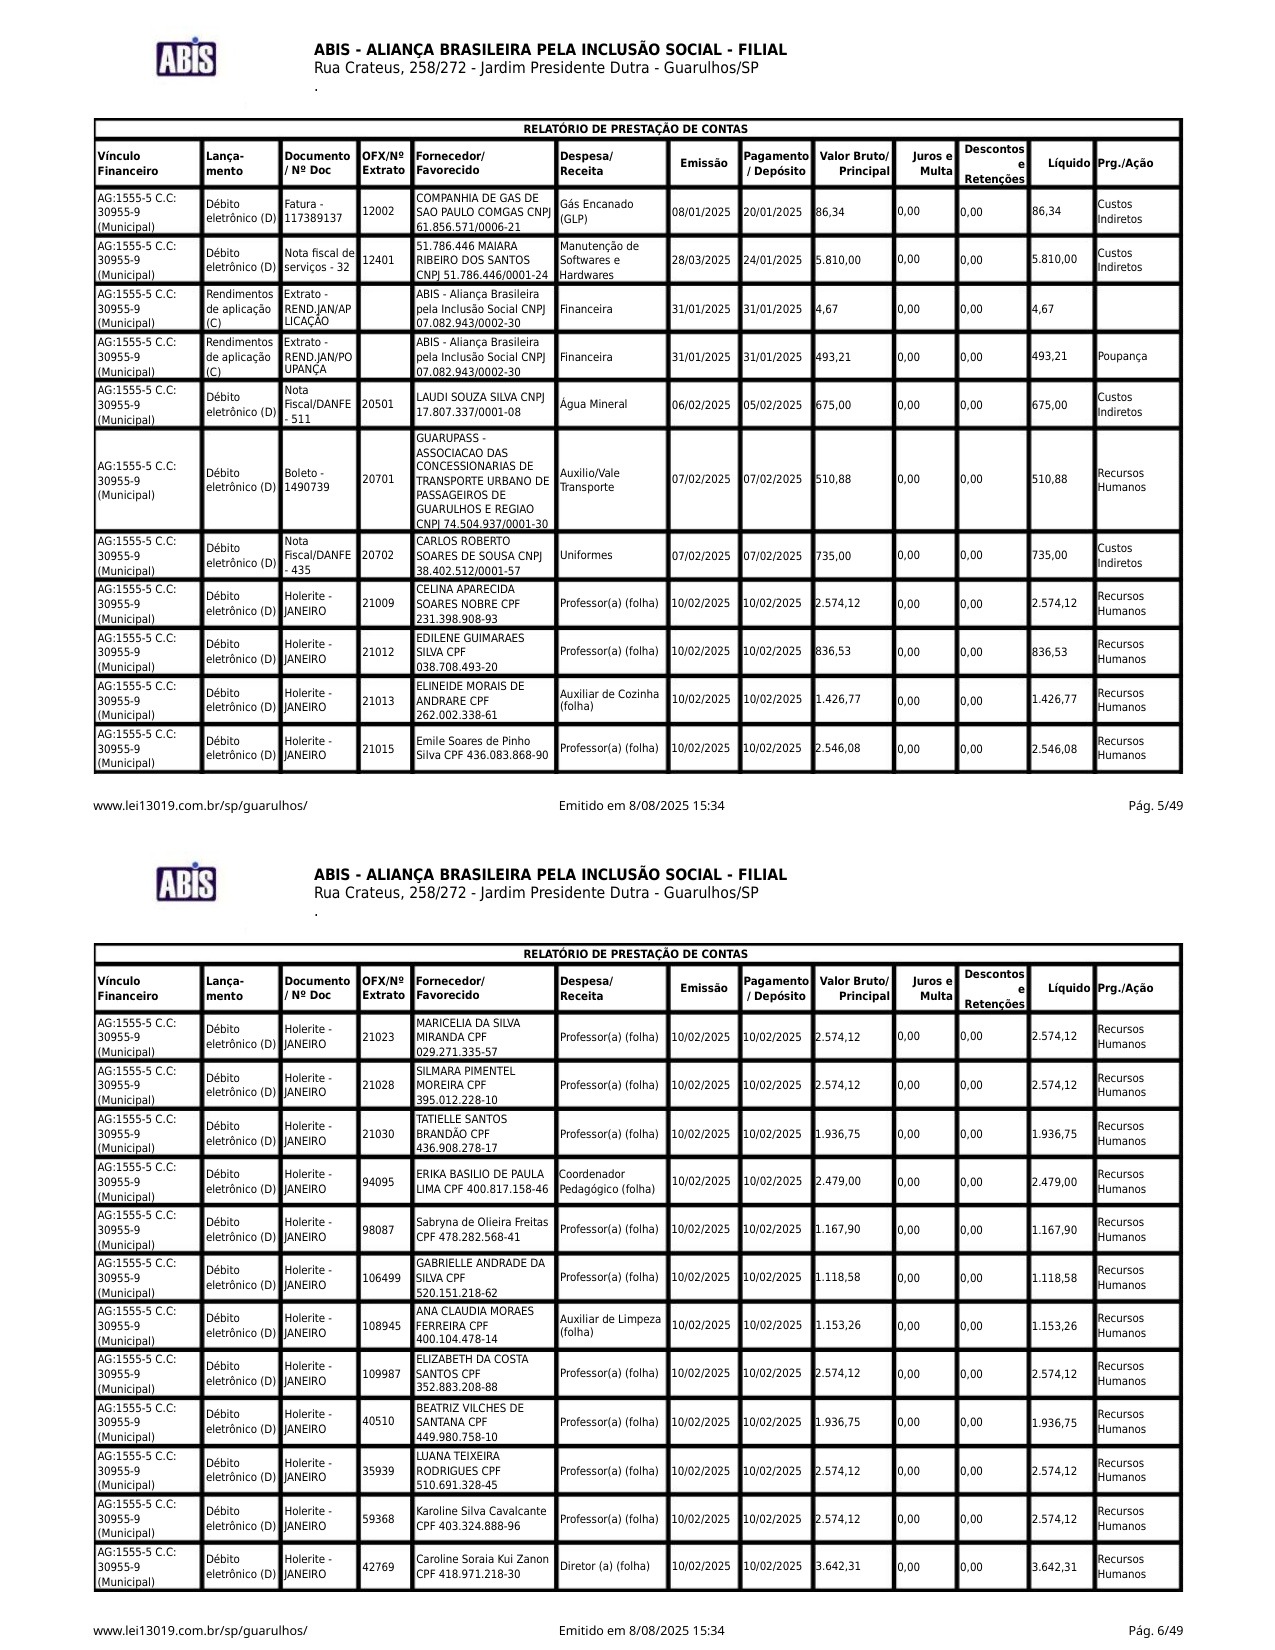

ABIS - ALIANÇA BRASILEIRA PELA INCLUSÃO SOCIAL - FILIAL
Rua Crateus, 258/272 - Jardim Presidente Dutra - Guarulhos/SP
.
RELATÓRIO DE PRESTAÇÃO DE CONTAS
Descontos
e
Retenções
Vínculo
Financeiro
Lança-
mento
Documento OFX/Nº Fornecedor/
Despesa/
Receita
Pagamento Valor Bruto/
/ Depósito Principal
Juros e
Multa
Emissão
Líquido Prg./Ação
/ Nº Doc
Extrato Favorecido
AG:1555-5 C.C:
30955-9
(Municipal)
COMPANHIA DE GAS DE
SAO PAULO COMGAS CNPJ
61.856.571/0006-21
Débito
Fatura -
Gás Encanado
(GLP)
Custos
Indiretos
12002
12401
08/01/2025 20/01/2025 86,34
28/03/2025 24/01/2025 5.810,00
31/01/2025 31/01/2025 4,67
31/01/2025 31/01/2025 493,21
06/02/2025 05/02/2025 675,00
0,00
0,00
0,00
0,00
0,00
0,00
86,34
eletrônico (D) 117389137
AG:1555-5 C.C:
30955-9
(Municipal)
51.786.446 MAIARA
RIBEIRO DOS SANTOS
CNPJ 51.786.446/0001-24 Hardwares
Manutenção de
Softwares e
Débito Nota ﬁscal de
eletrônico (D) serviços - 32
Custos
Indiretos
0,00
0,00
0,00
0,00
5.810,00
4,67
AG:1555-5 C.C:
30955-9
(Municipal)
Rendimentos Extrato -
de aplicação REND.JAN/AP
(C)
ABIS - Aliança Brasileira
pela Inclusão Social CNPJ Financeira
07.082.943/0002-30
LICAÇÃO
AG:1555-5 C.C:
30955-9
(Municipal)
Rendimentos Extrato -
de aplicação REND.JAN/PO
(C)
ABIS - Aliança Brasileira
pela Inclusão Social CNPJ Financeira
07.082.943/0002-30
493,21
675,00
Poupança
UPANÇA
AG:1555-5 C.C:
30955-9
(Municipal)
Nota
Débito
eletrônico (D)
LAUDI SOUZA SILVA CNPJ
17.807.337/0001-08
Custos
Indiretos
Fiscal/DANFE 20501
- 511
Água Mineral
GUARUPASS -
ASSOCIACAO DAS
AG:1555-5 C.C:
30955-9
(Municipal)
CONCESSIONARIAS DE
TRANSPORTE URBANO DE
PASSAGEIROS DE
GUARULHOS E REGIAO
CNPJ 74.504.937/0001-30
Débito
eletrônico (D) 1490739
Boleto -
Auxilio/Vale
Transporte
Recursos
Humanos
20701
07/02/2025 07/02/2025 510,88
07/02/2025 07/02/2025 735,00
0,00
0,00
510,88
AG:1555-5 C.C:
30955-9
(Municipal)
Nota
CARLOS ROBERTO
SOARES DE SOUSA CNPJ
38.402.512/0001-57
Débito
eletrônico (D)
Custos
Indiretos
Fiscal/DANFE 20702
- 435
Uniformes
0,00
0,00
0,00
0,00
0,00
0,00
0,00
0,00
0,00
0,00
735,00
AG:1555-5 C.C:
30955-9
(Municipal)
CELINA APARECIDA
SOARES NOBRE CPF
231.398.908-93
Débito
eletrônico (D) JANEIRO
Holerite -
Recursos
Humanos
21009
21012
21013
21015
Professor(a) (folha) 10/02/2025 10/02/2025 2.574,12
2.574,12
836,53
AG:1555-5 C.C:
30955-9
(Municipal)
EDILENE GUIMARAES
SILVA CPF
038.708.493-20
Débito
eletrônico (D) JANEIRO
Holerite -
Recursos
Humanos
Professor(a) (folha) 10/02/2025 10/02/2025 836,53
Auxiliar de Cozinha
AG:1555-5 C.C:
30955-9
(Municipal)
ELINEIDE MORAIS DE
ANDRARE CPF
262.002.338-61
Débito
eletrônico (D) JANEIRO
Holerite -
Recursos
Humanos
10/02/2025 10/02/2025 1.426,77
1.426,77
2.546,08
(folha)
AG:1555-5 C.C:
30955-9
(Municipal)
Débito
eletrônico (D) JANEIRO
Holerite -
Emile Soares de Pinho
Silva CPF 436.083.868-90
Recursos
Humanos
Professor(a) (folha) 10/02/2025 10/02/2025 2.546,08
www.lei13019.com.br/sp/guarulhos/
Emitido em 8/08/2025 15:34
Pág. 5/49
ABIS - ALIANÇA BRASILEIRA PELA INCLUSÃO SOCIAL - FILIAL
Rua Crateus, 258/272 - Jardim Presidente Dutra - Guarulhos/SP
.
RELATÓRIO DE PRESTAÇÃO DE CONTAS
Descontos
e
Retenções
Vínculo
Financeiro
Lança-
mento
Documento OFX/Nº Fornecedor/
Despesa/
Receita
Pagamento Valor Bruto/
/ Depósito Principal
Juros e
Multa
Emissão
Líquido Prg./Ação
/ Nº Doc
Extrato Favorecido
AG:1555-5 C.C:
30955-9
(Municipal)
MARICELIA DA SILVA
MIRANDA CPF
029.271.335-57
Débito
eletrônico (D) JANEIRO
Holerite -
Recursos
Humanos
21023
21028
21030
94095
98087
Professor(a) (folha) 10/02/2025 10/02/2025 2.574,12
Professor(a) (folha) 10/02/2025 10/02/2025 2.574,12
Professor(a) (folha) 10/02/2025 10/02/2025 1.936,75
0,00
0,00
0,00
0,00
0,00
0,00
0,00
0,00
0,00
0,00
0,00
0,00
0,00
0,00
0,00
0,00
0,00
0,00
0,00
0,00
0,00
0,00
0,00
0,00
2.574,12
AG:1555-5 C.C:
30955-9
(Municipal)
SILMARA PIMENTEL
MOREIRA CPF
395.012.228-10
Débito
eletrônico (D) JANEIRO
Holerite -
Recursos
Humanos
2.574,12
1.936,75
2.479,00
1.167,90
1.118,58
1.153,26
2.574,12
1.936,75
2.574,12
2.574,12
3.642,31
AG:1555-5 C.C:
30955-9
(Municipal)
TATIELLE SANTOS
BRANDÃO CPF
436.908.278-17
Débito
eletrônico (D) JANEIRO
Holerite -
Recursos
Humanos
AG:1555-5 C.C:
30955-9
(Municipal)
Débito
eletrônico (D) JANEIRO
Holerite -
ERIKA BASILIO DE PAULA Coordenador
LIMA CPF 400.817.158-46 Pedagógico (folha)
Recursos
Humanos
10/02/2025 10/02/2025 2.479,00
AG:1555-5 C.C:
30955-9
(Municipal)
Débito
eletrônico (D) JANEIRO
Holerite -
Sabryna de Olieira Freitas
CPF 478.282.568-41
Recursos
Humanos
Professor(a) (folha) 10/02/2025 10/02/2025 1.167,90
AG:1555-5 C.C:
30955-9
(Municipal)
GABRIELLE ANDRADE DA
106499 SILVA CPF
520.151.218-62
Débito
eletrônico (D) JANEIRO
Holerite -
Recursos
Humanos
Professor(a) (folha) 10/02/2025 10/02/2025 1.118,58
Auxiliar de Limpeza
AG:1555-5 C.C:
30955-9
(Municipal)
ANA CLAUDIA MORAES
108945 FERREIRA CPF
Débito
eletrônico (D) JANEIRO
Holerite -
Recursos
Humanos
10/02/2025 10/02/2025 1.153,26
(folha)
400.104.478-14
AG:1555-5 C.C:
30955-9
(Municipal)
ELIZABETH DA COSTA
109987 SANTOS CPF
Débito
eletrônico (D) JANEIRO
Holerite -
Recursos
Humanos
Professor(a) (folha) 10/02/2025 10/02/2025 2.574,12
Professor(a) (folha) 10/02/2025 10/02/2025 1.936,75
Professor(a) (folha) 10/02/2025 10/02/2025 2.574,12
Professor(a) (folha) 10/02/2025 10/02/2025 2.574,12
352.883.208-88
AG:1555-5 C.C:
30955-9
(Municipal)
BEATRIZ VILCHES DE
SANTANA CPF
449.980.758-10
Débito
eletrônico (D) JANEIRO
Holerite -
Recursos
Humanos
40510
35939
59368
42769
AG:1555-5 C.C:
30955-9
(Municipal)
LUANA TEIXEIRA
RODRIGUES CPF
510.691.328-45
Débito
eletrônico (D) JANEIRO
Holerite -
Recursos
Humanos
AG:1555-5 C.C:
30955-9
(Municipal)
Débito
eletrônico (D) JANEIRO
Holerite -
Karoline Silva Cavalcante
CPF 403.324.888-96
Recursos
Humanos
AG:1555-5 C.C:
30955-9
(Municipal)
Débito
eletrônico (D) JANEIRO
Holerite -
Caroline Soraia Kui Zanon
CPF 418.971.218-30
Recursos
Humanos
Diretor (a) (folha)
10/02/2025 10/02/2025 3.642,31
www.lei13019.com.br/sp/guarulhos/
Emitido em 8/08/2025 15:34
Pág. 6/49